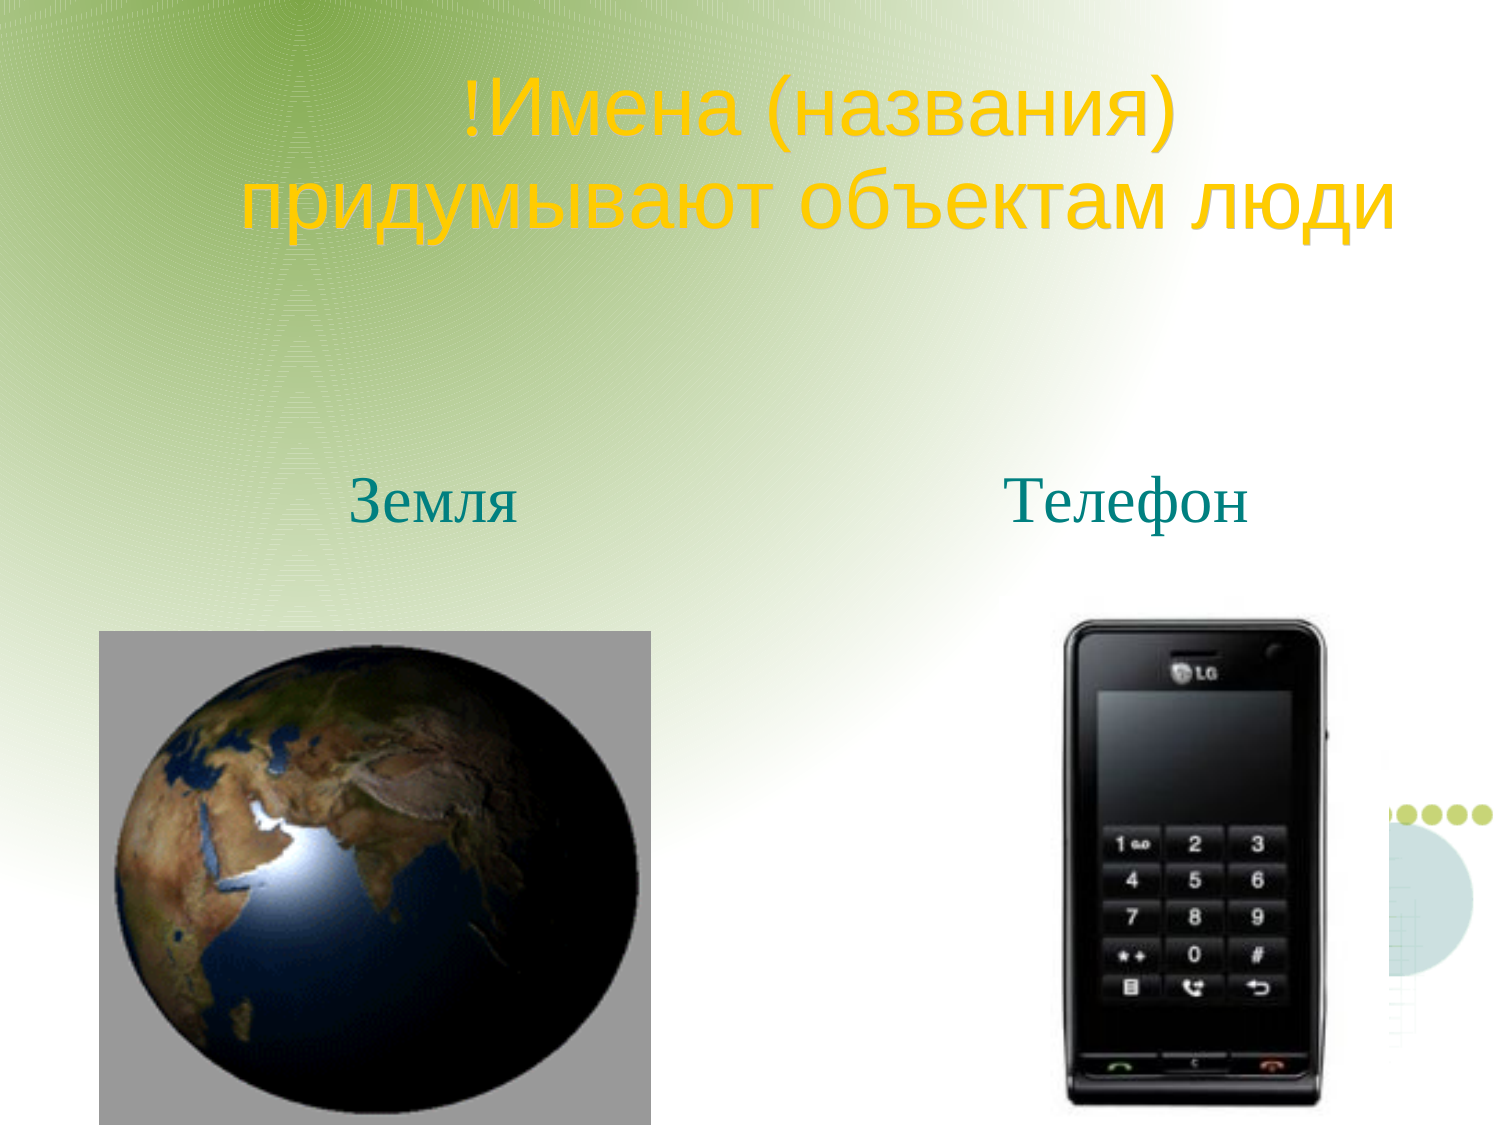

# !Имена (названия) придумывают объектам люди
 Земля Телефон